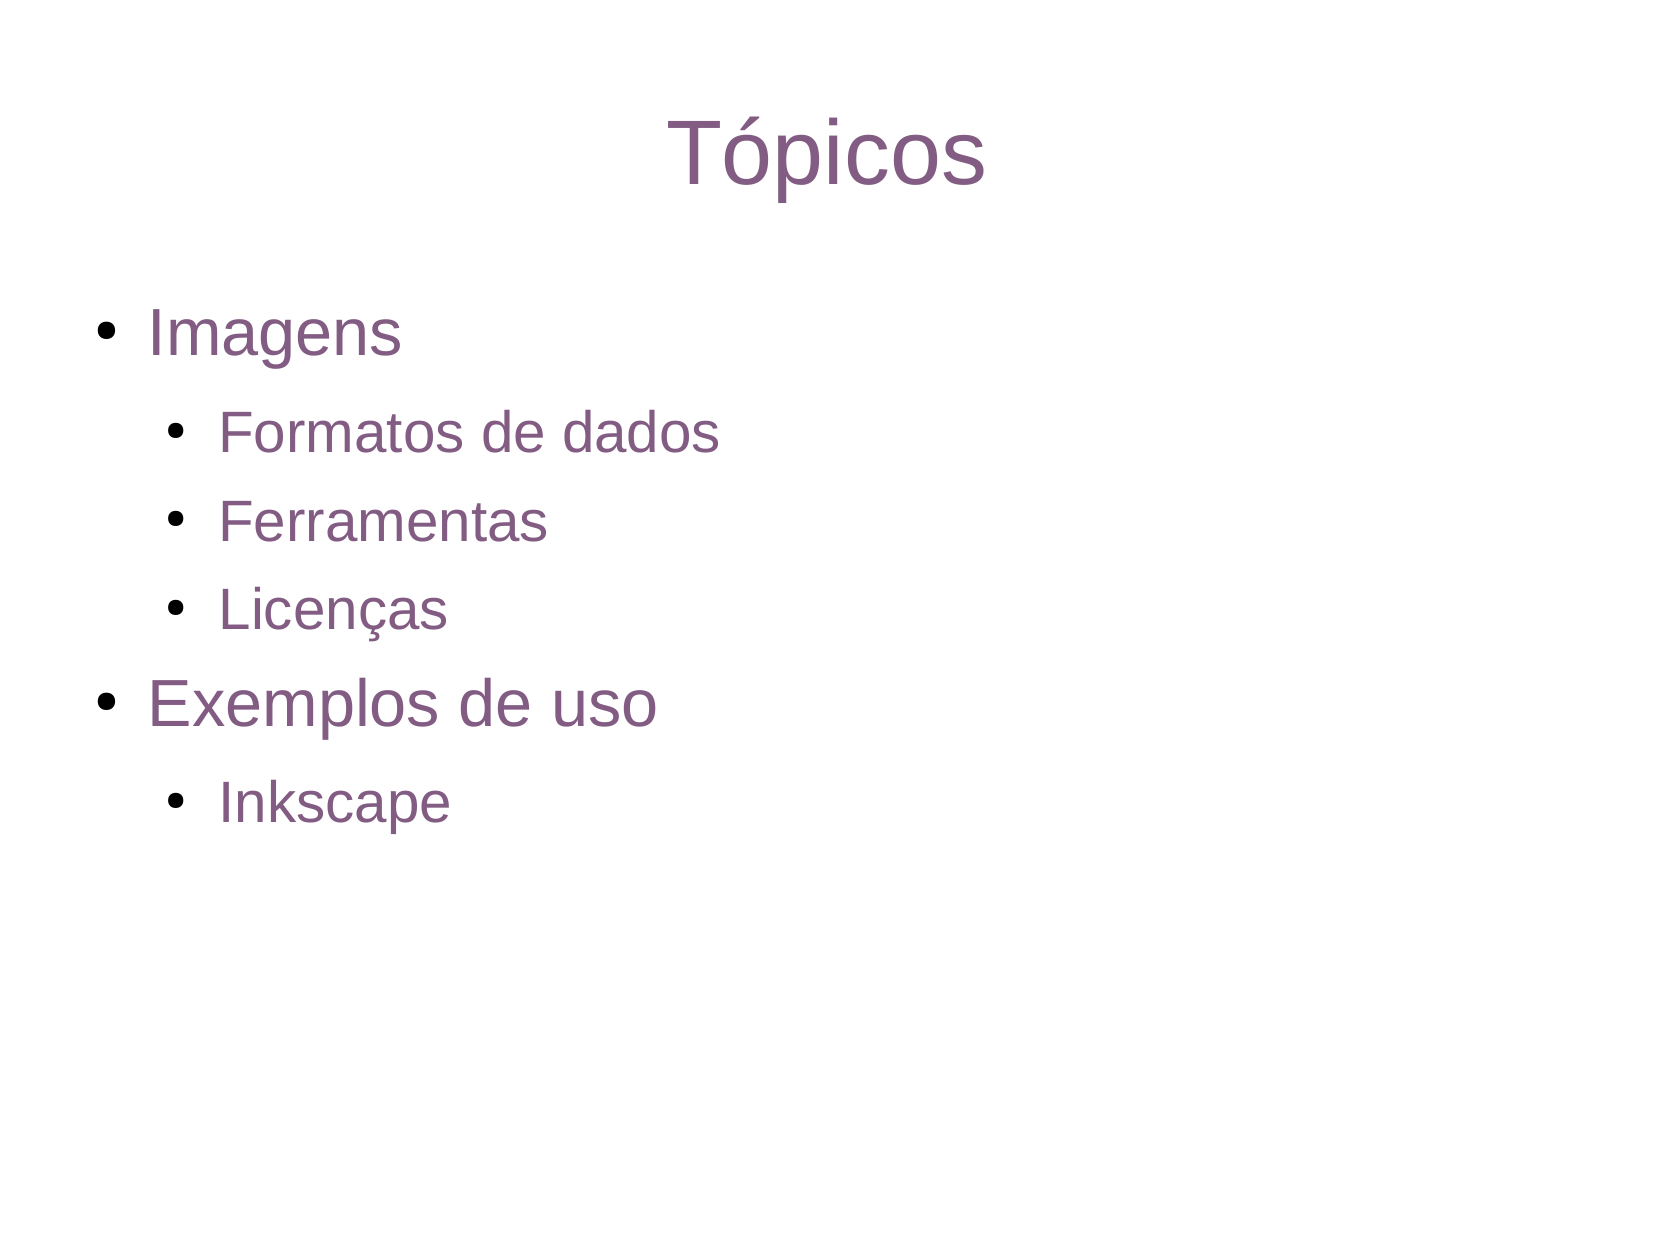

# Tópicos
Imagens
Formatos de dados
Ferramentas
Licenças
Exemplos de uso
Inkscape